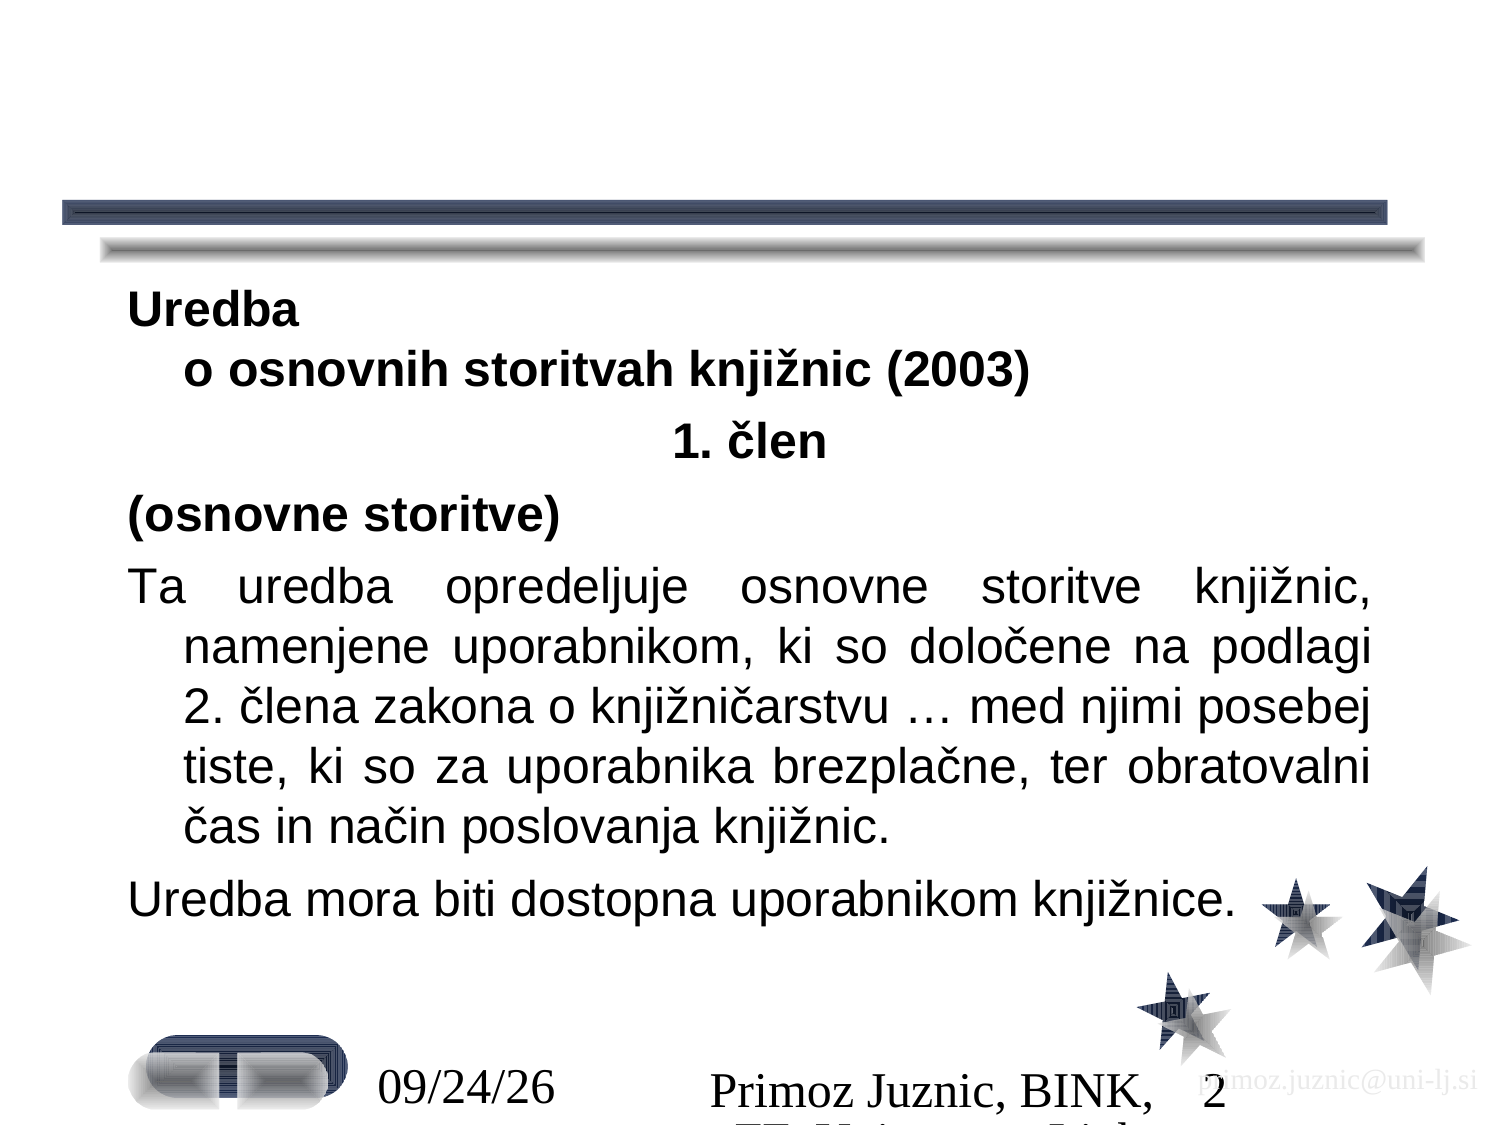

# Uredba  o osnovnih storitvah knjižnic (2003)
1. člen
(osnovne storitve)
Ta uredba opredeljuje osnovne storitve knjižnic, namenjene uporabnikom, ki so določene na podlagi 2. člena zakona o knjižničarstvu … med njimi posebej tiste, ki so za uporabnika brezplačne, ter obratovalni čas in način poslovanja knjižnic.
Uredba mora biti dostopna uporabnikom knjižnice.
Primoz Juznic, BINK, FF, Univerza v Ljubljani
2